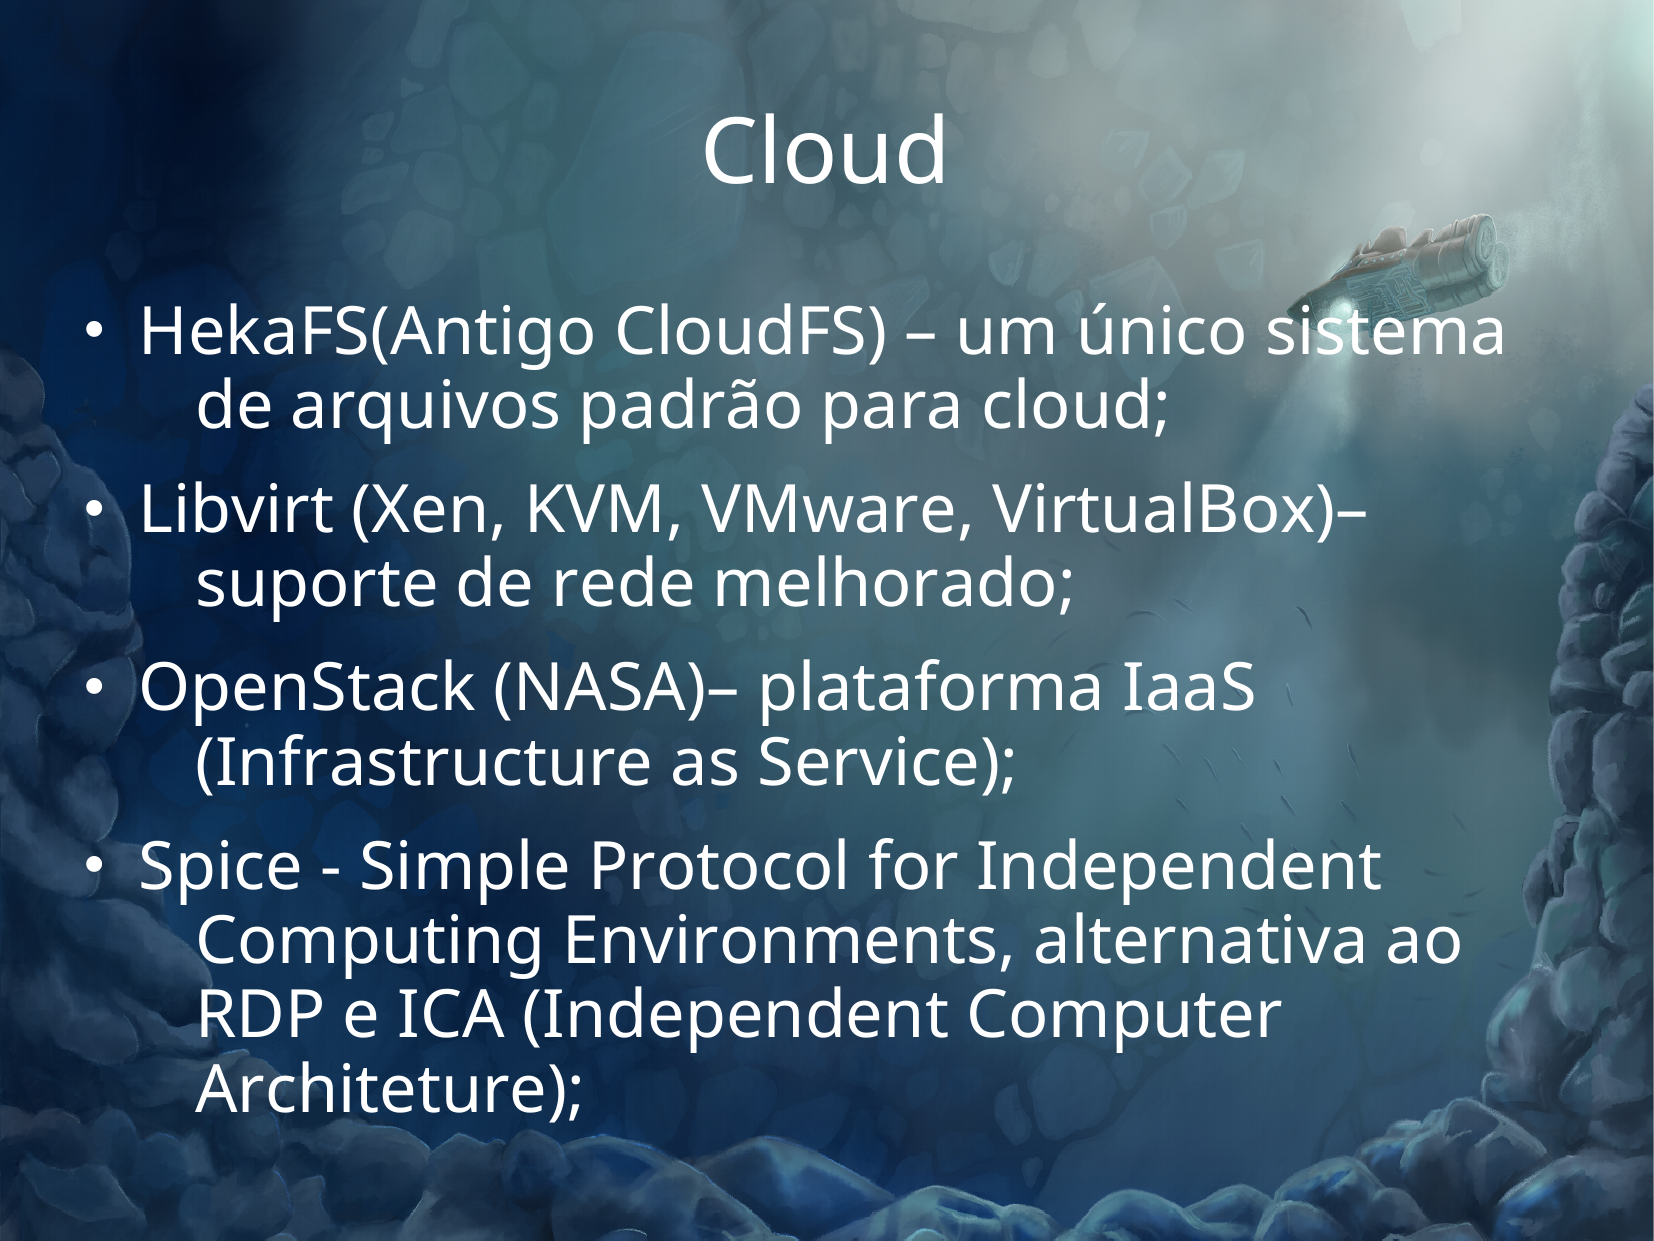

Cloud
# HekaFS(Antigo CloudFS) – um único sistema de arquivos padrão para cloud;
Libvirt (Xen, KVM, VMware, VirtualBox)– suporte de rede melhorado;
OpenStack (NASA)– plataforma IaaS (Infrastructure as Service);
Spice - Simple Protocol for Independent Computing Environments, alternativa ao RDP e ICA (Independent Computer Architeture);